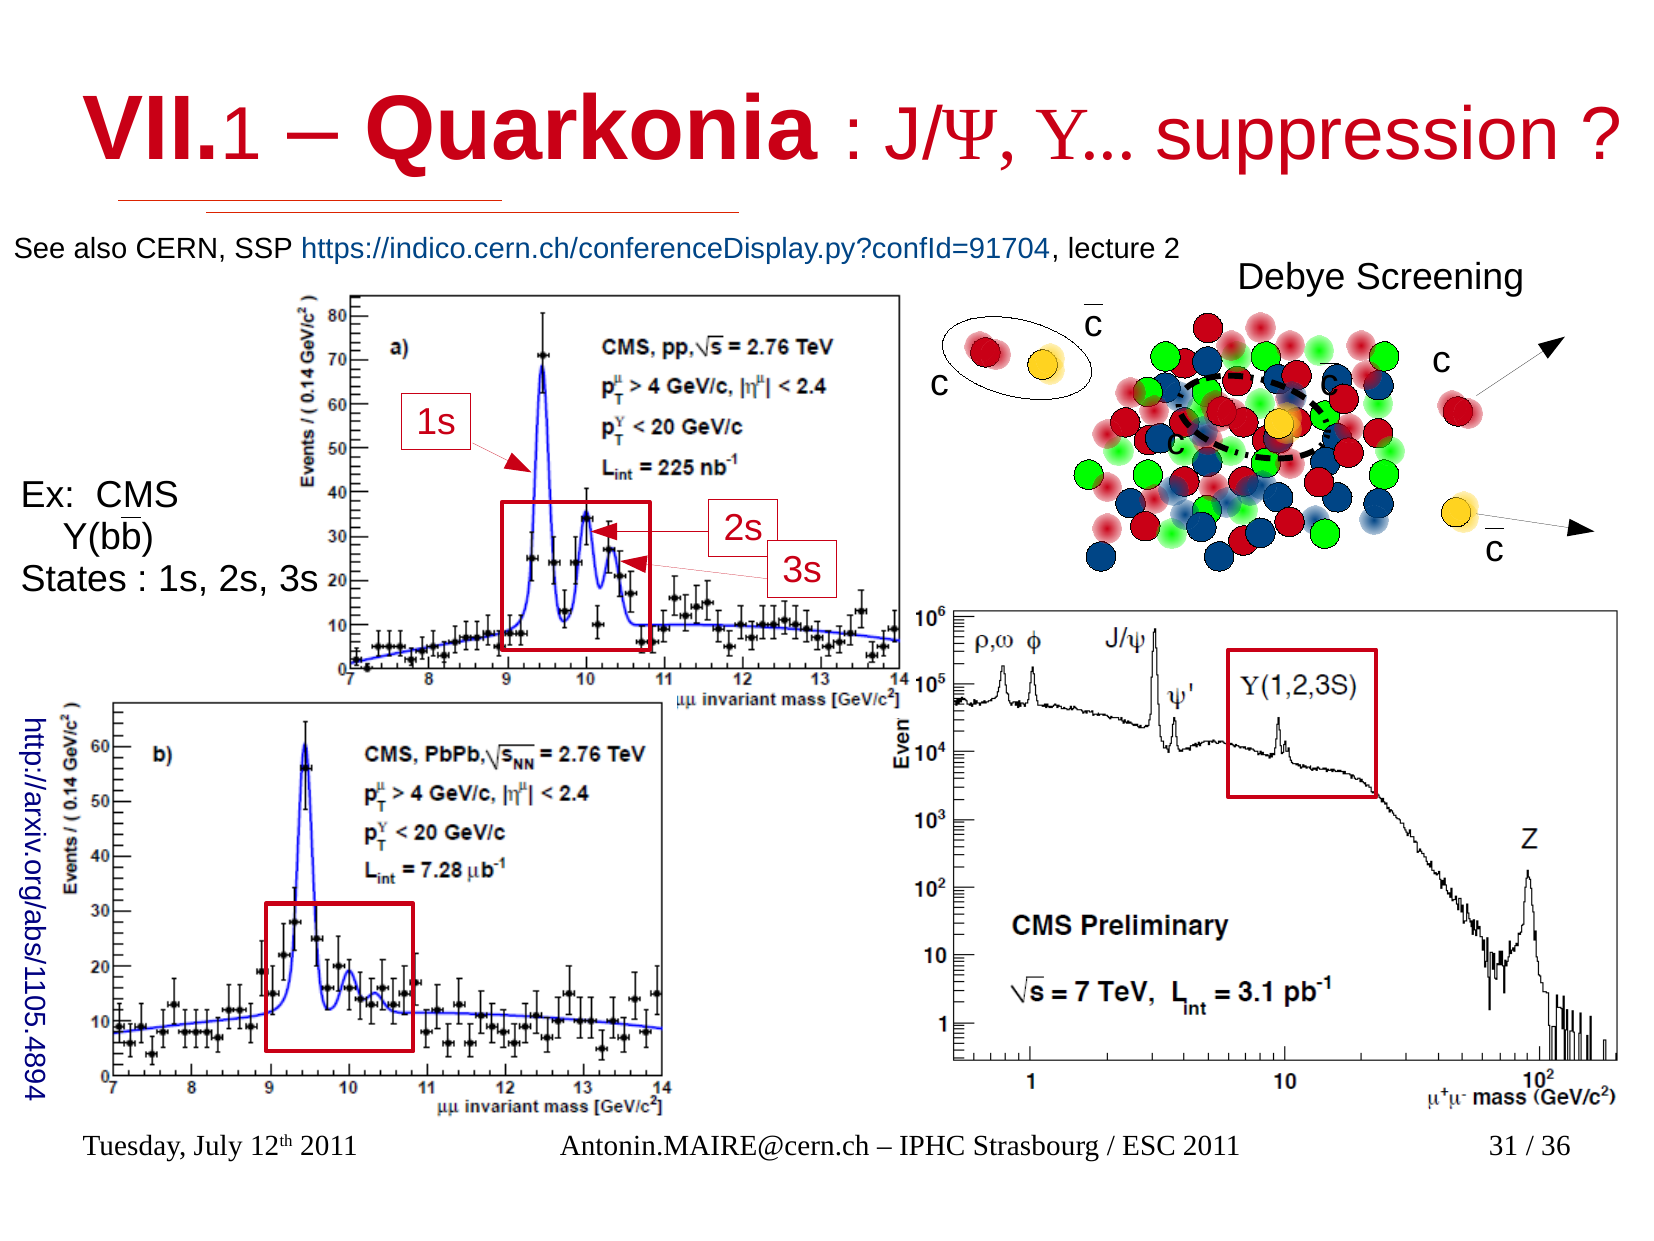

# VII.1 – Quarkonia : J/Ψ, Y... suppression ?
See also CERN, SSP https://indico.cern.ch/conferenceDisplay.py?confId=91704, lecture 2
Debye Screening
c
c
c
c
c
1s
Ex: CMS
 Υ(bb)
States : 1s, 2s, 3s
c
2s
3s
http://arxiv.org/abs/1105.4894
Mon, March 31st, 2008
Antonin Maire - IPHC Strasbourg / AliceWeek Apr. 08
31